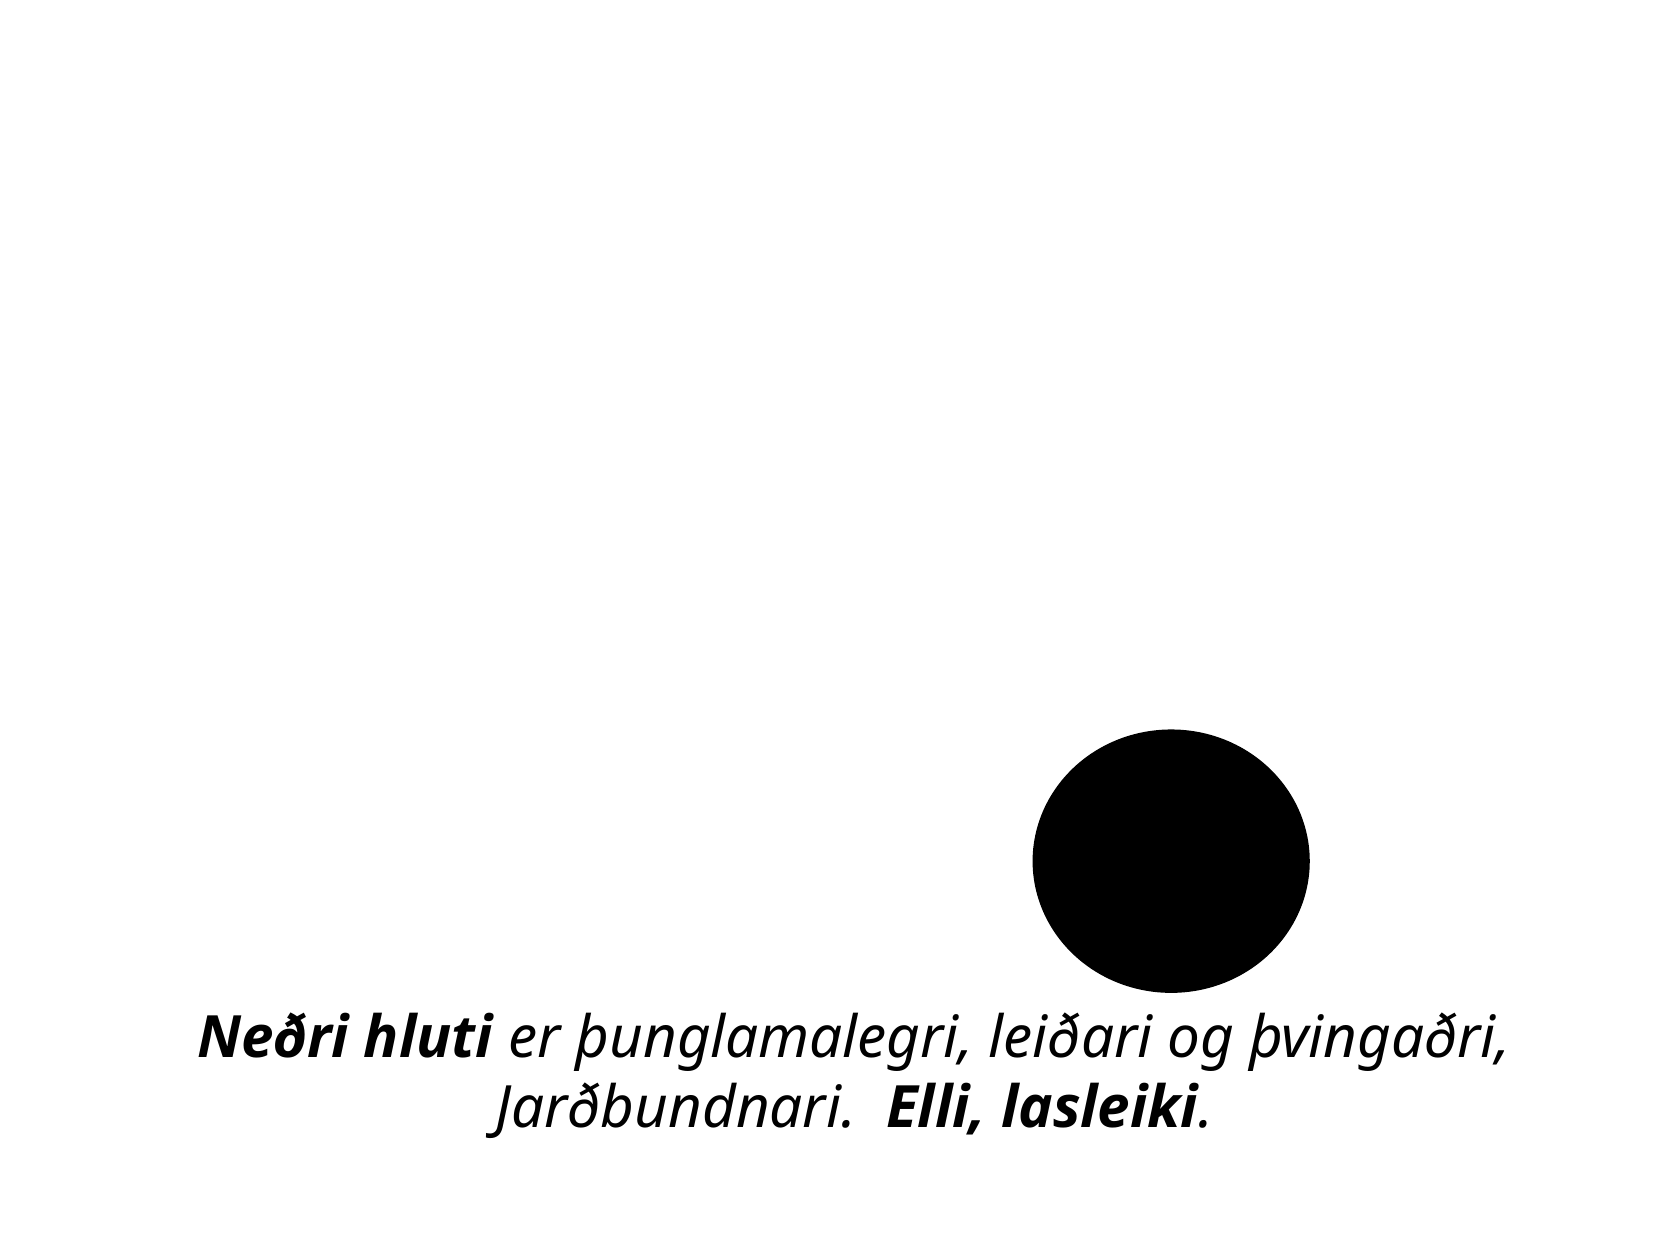

Neðri hluti er þunglamalegri, leiðari og þvingaðri, Jarðbundnari. Elli, lasleiki.